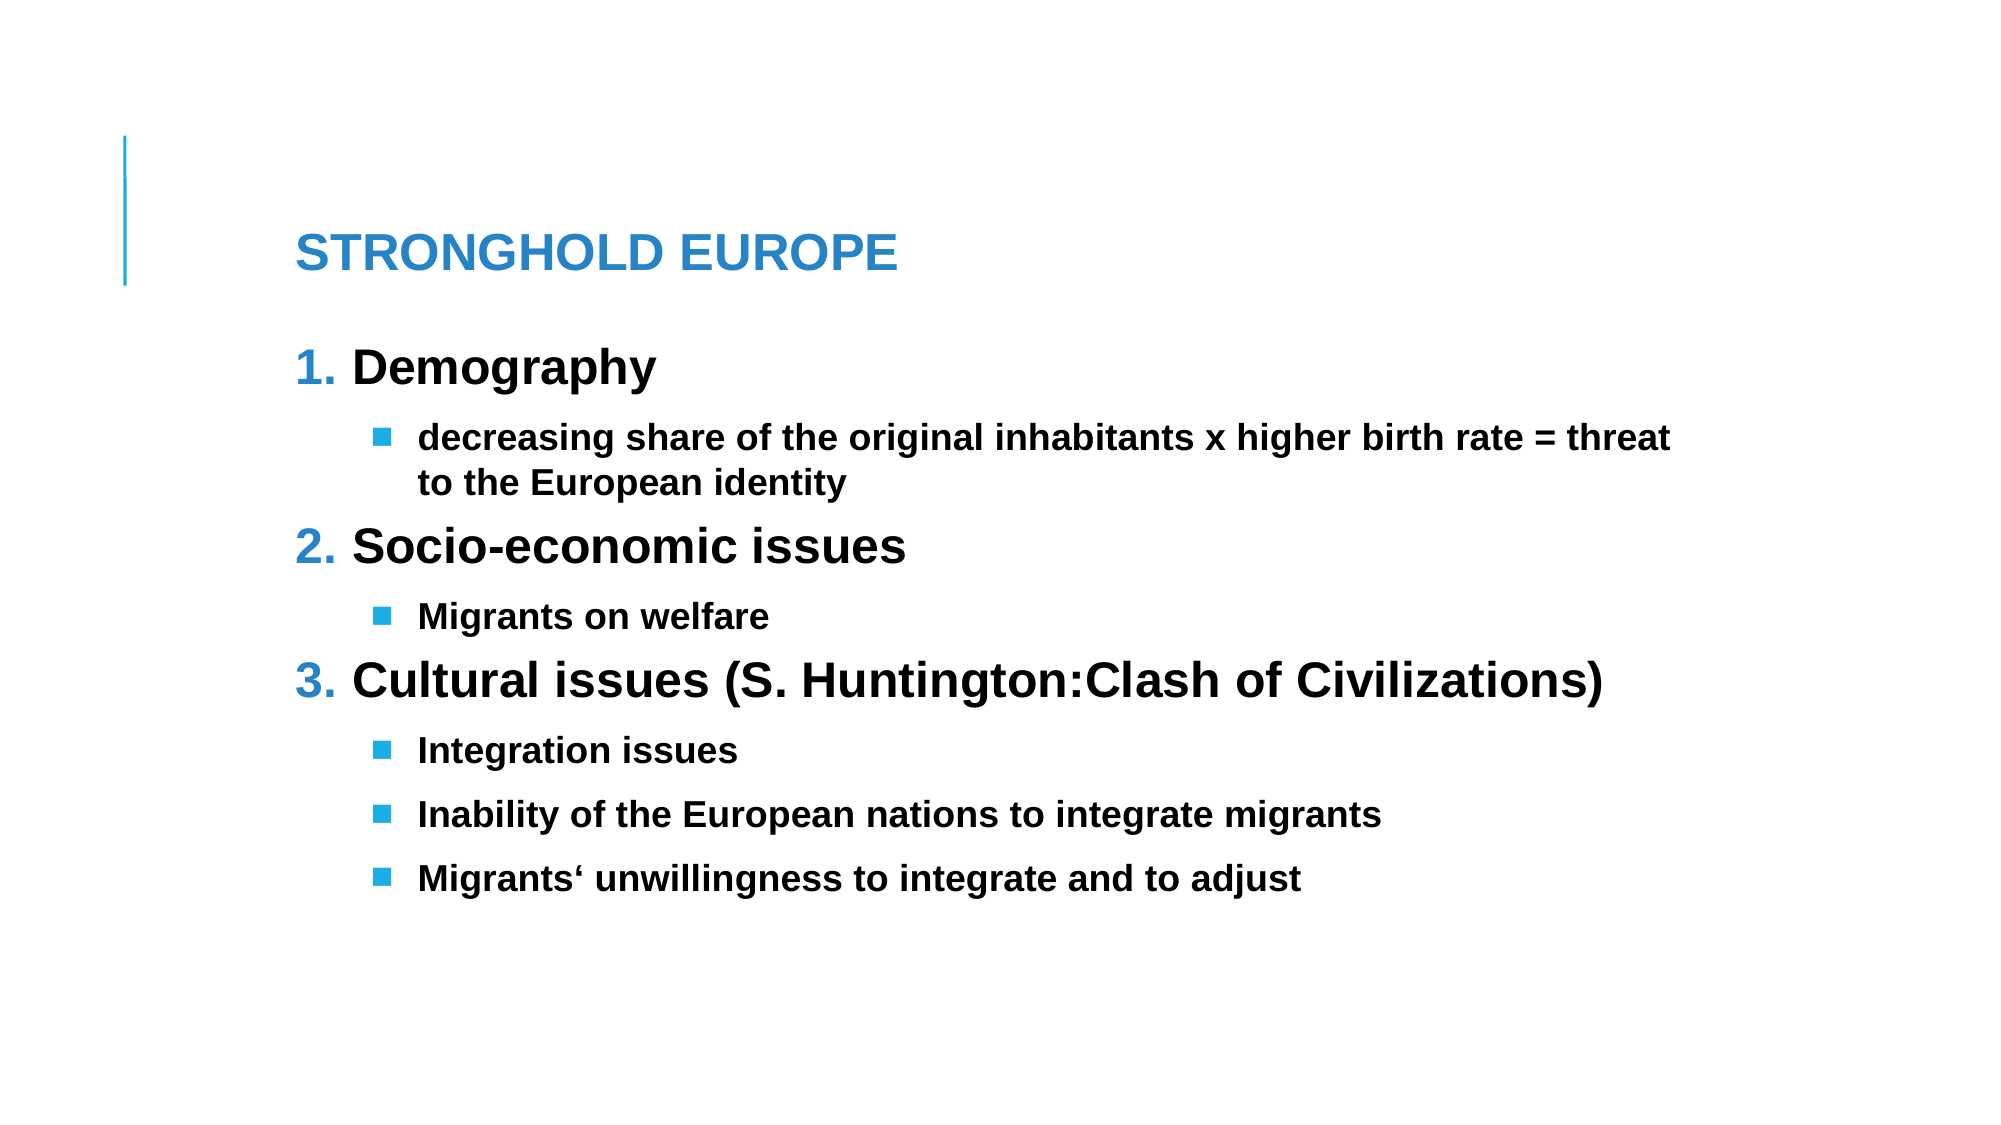

# STRONGHOLD EUROPE
Demography
decreasing share of the original inhabitants x higher birth rate = threat to the European identity
Socio-economic issues
Migrants on welfare
Cultural issues (S. Huntington:Clash of Civilizations)
Integration issues
Inability of the European nations to integrate migrants
Migrants‘ unwillingness to integrate and to adjust